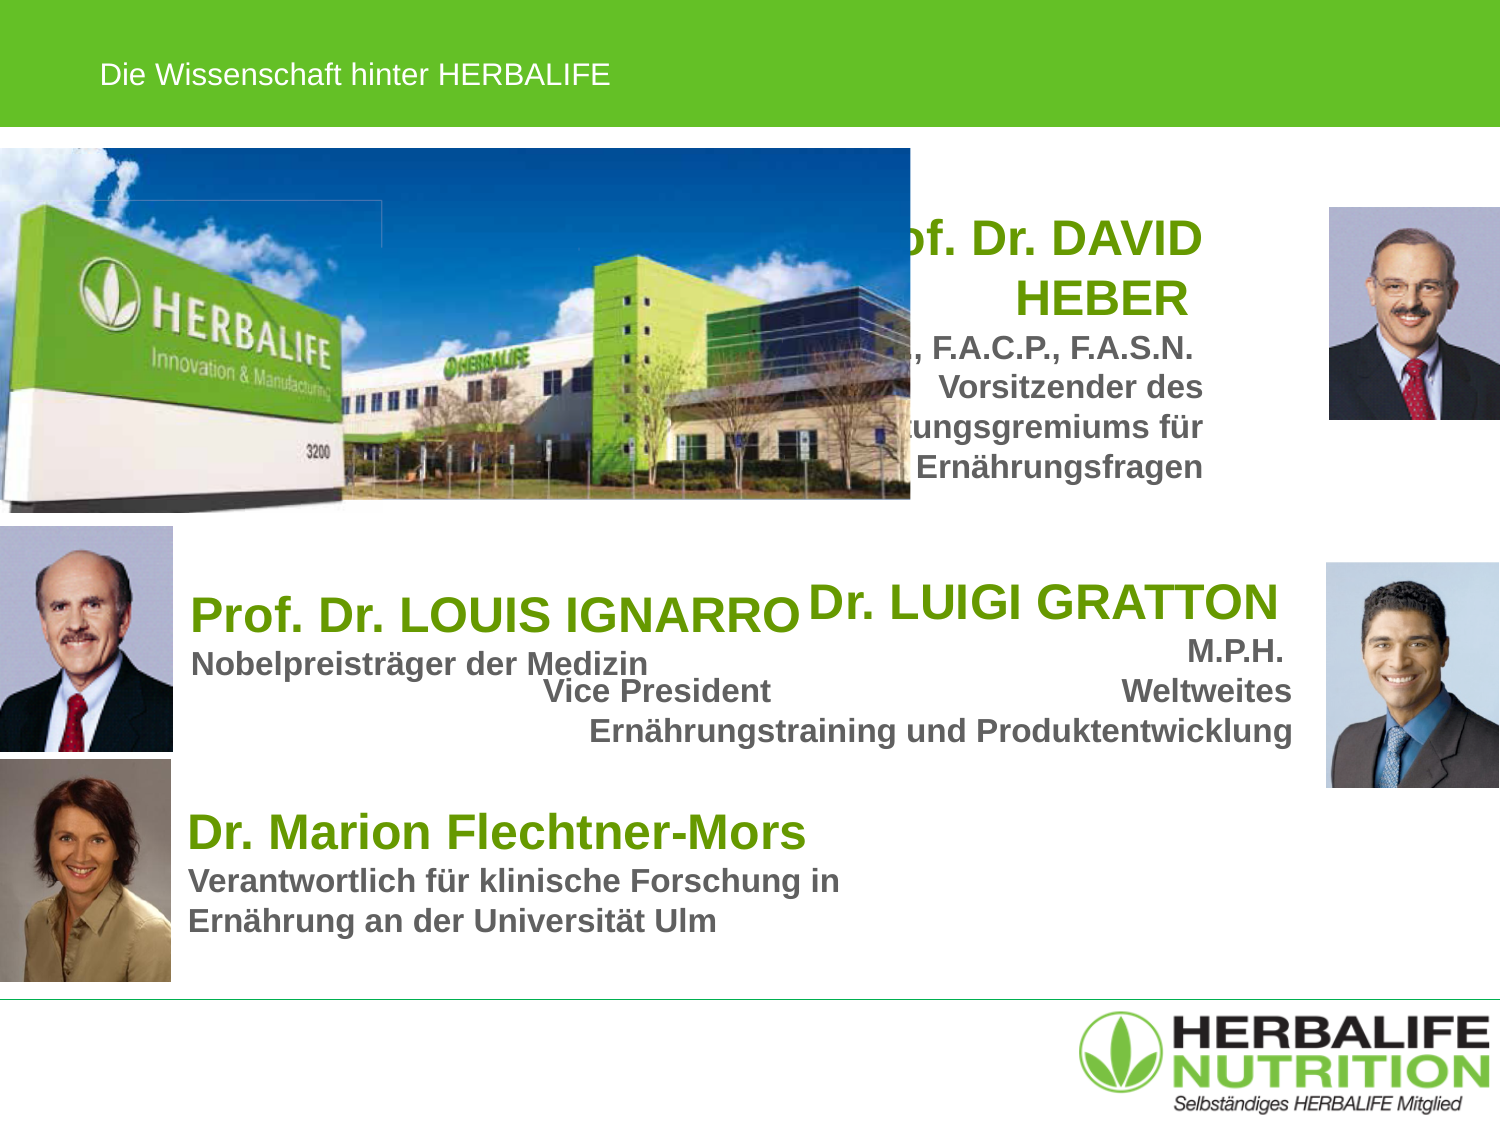

# Die Wissenschaft hinter HERBALIFE
Prof. Dr. DAVID HEBER
Ph.D., F.A.C.P., F.A.S.N.
Vorsitzender des Beratungsgremiums für Ernährungsfragen
Prof. Dr. LOUIS IGNARRO
Nobelpreisträger der Medizin
Dr. LUIGI GRATTON
M.P.H.
Vice President Weltweites Ernährungstraining und Produktentwicklung
Dr. Marion Flechtner-Mors
Verantwortlich für klinische Forschung in Ernährung an der Universität Ulm